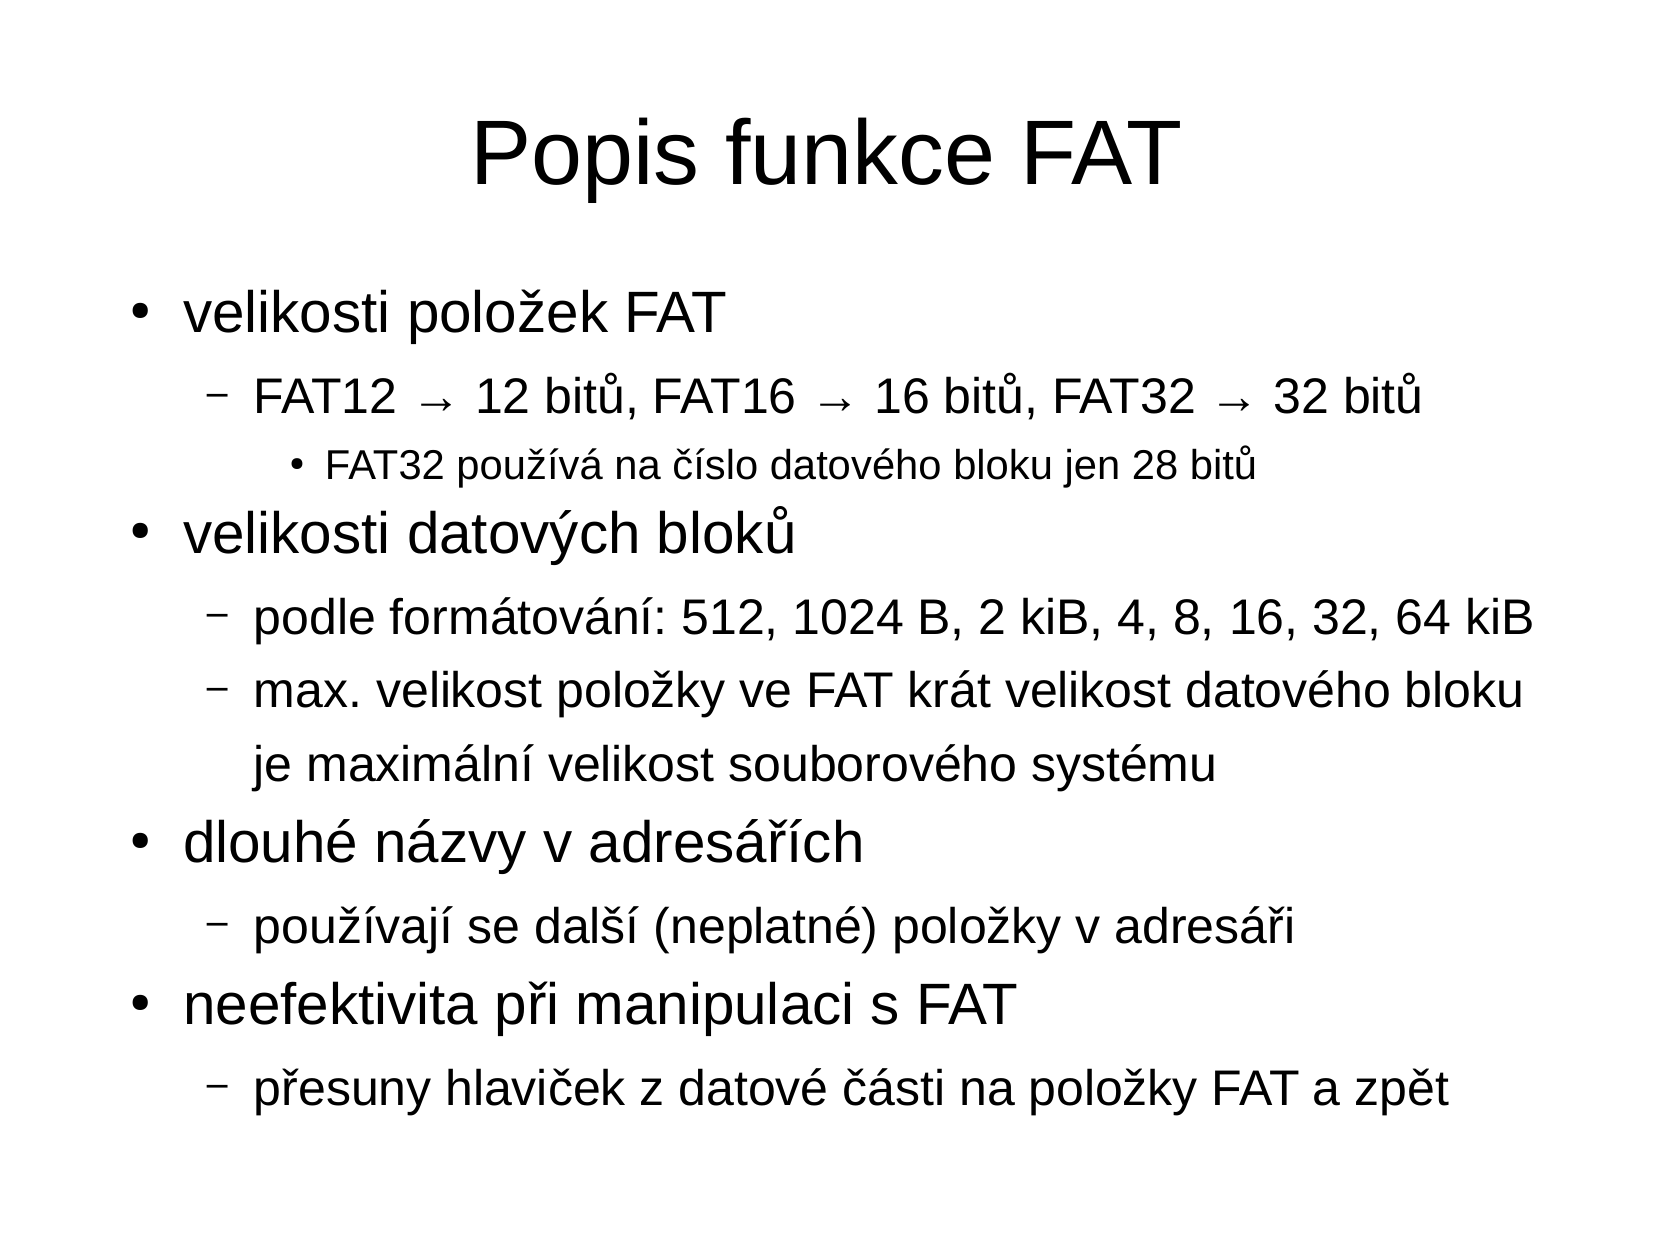

# Popis funkce FAT
velikosti položek FAT
FAT12 → 12 bitů, FAT16 → 16 bitů, FAT32 → 32 bitů
FAT32 používá na číslo datového bloku jen 28 bitů
velikosti datových bloků
podle formátování: 512, 1024 B, 2 kiB, 4, 8, 16, 32, 64 kiB
max. velikost položky ve FAT krát velikost datového bloku
je maximální velikost souborového systému
dlouhé názvy v adresářích
používají se další (neplatné) položky v adresáři
neefektivita při manipulaci s FAT
přesuny hlaviček z datové části na položky FAT a zpět